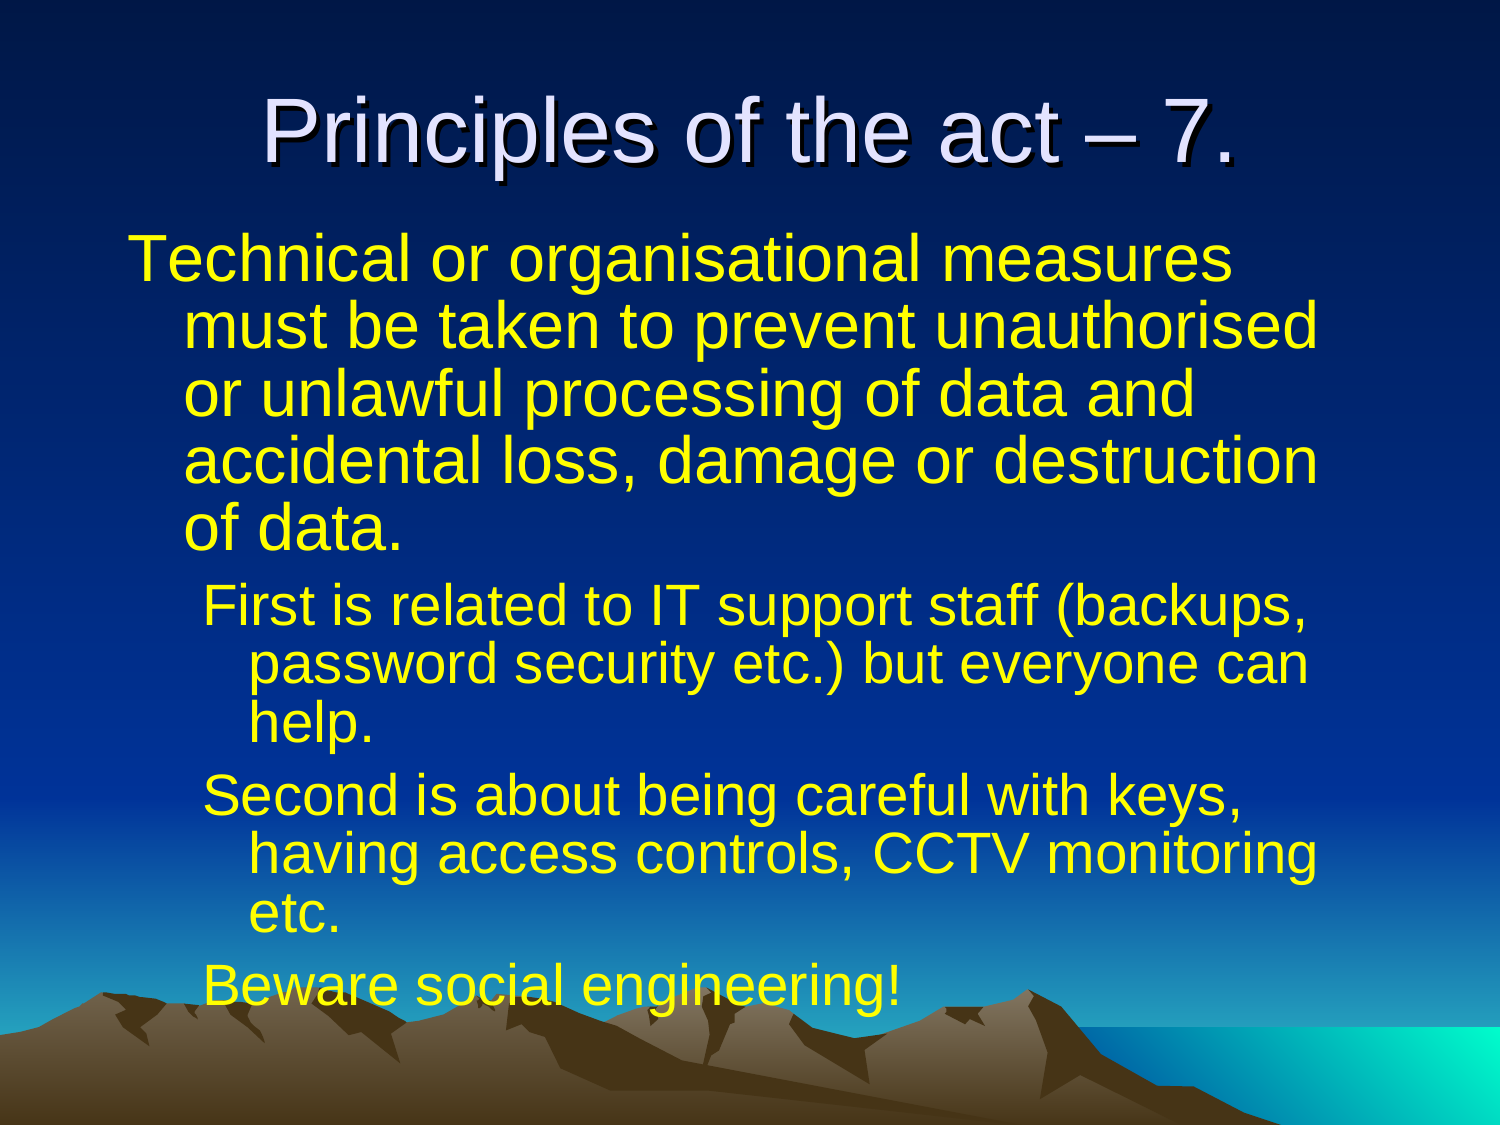

# Principles of the act – 7.
Technical or organisational measures must be taken to prevent unauthorised or unlawful processing of data and accidental loss, damage or destruction of data.
First is related to IT support staff (backups, password security etc.) but everyone can help.
Second is about being careful with keys, having access controls, CCTV monitoring etc.
Beware social engineering!